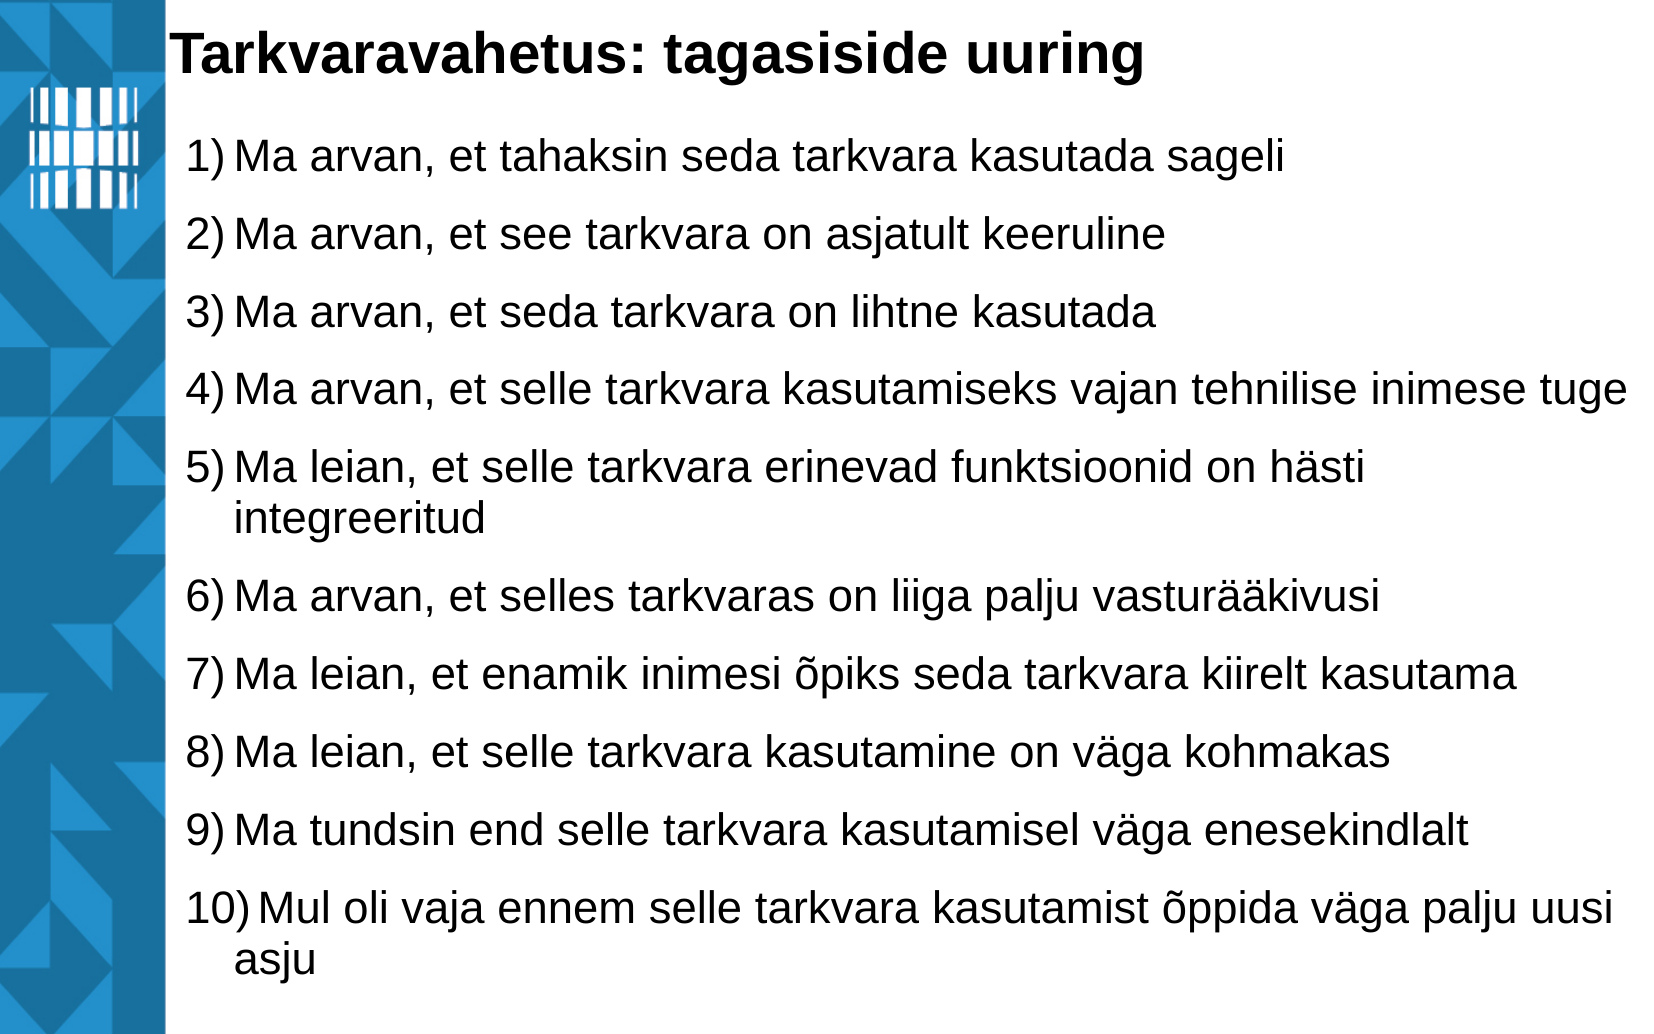

# Tarkvaravahetus: tagasiside uuring
Ma arvan, et tahaksin seda tarkvara kasutada sageli
Ma arvan, et see tarkvara on asjatult keeruline
Ma arvan, et seda tarkvara on lihtne kasutada
Ma arvan, et selle tarkvara kasutamiseks vajan tehnilise inimese tuge
Ma leian, et selle tarkvara erinevad funktsioonid on hästi integreeritud
Ma arvan, et selles tarkvaras on liiga palju vasturääkivusi
Ma leian, et enamik inimesi õpiks seda tarkvara kiirelt kasutama
Ma leian, et selle tarkvara kasutamine on väga kohmakas
Ma tundsin end selle tarkvara kasutamisel väga enesekindlalt
 Mul oli vaja ennem selle tarkvara kasutamist õppida väga palju uusi asju